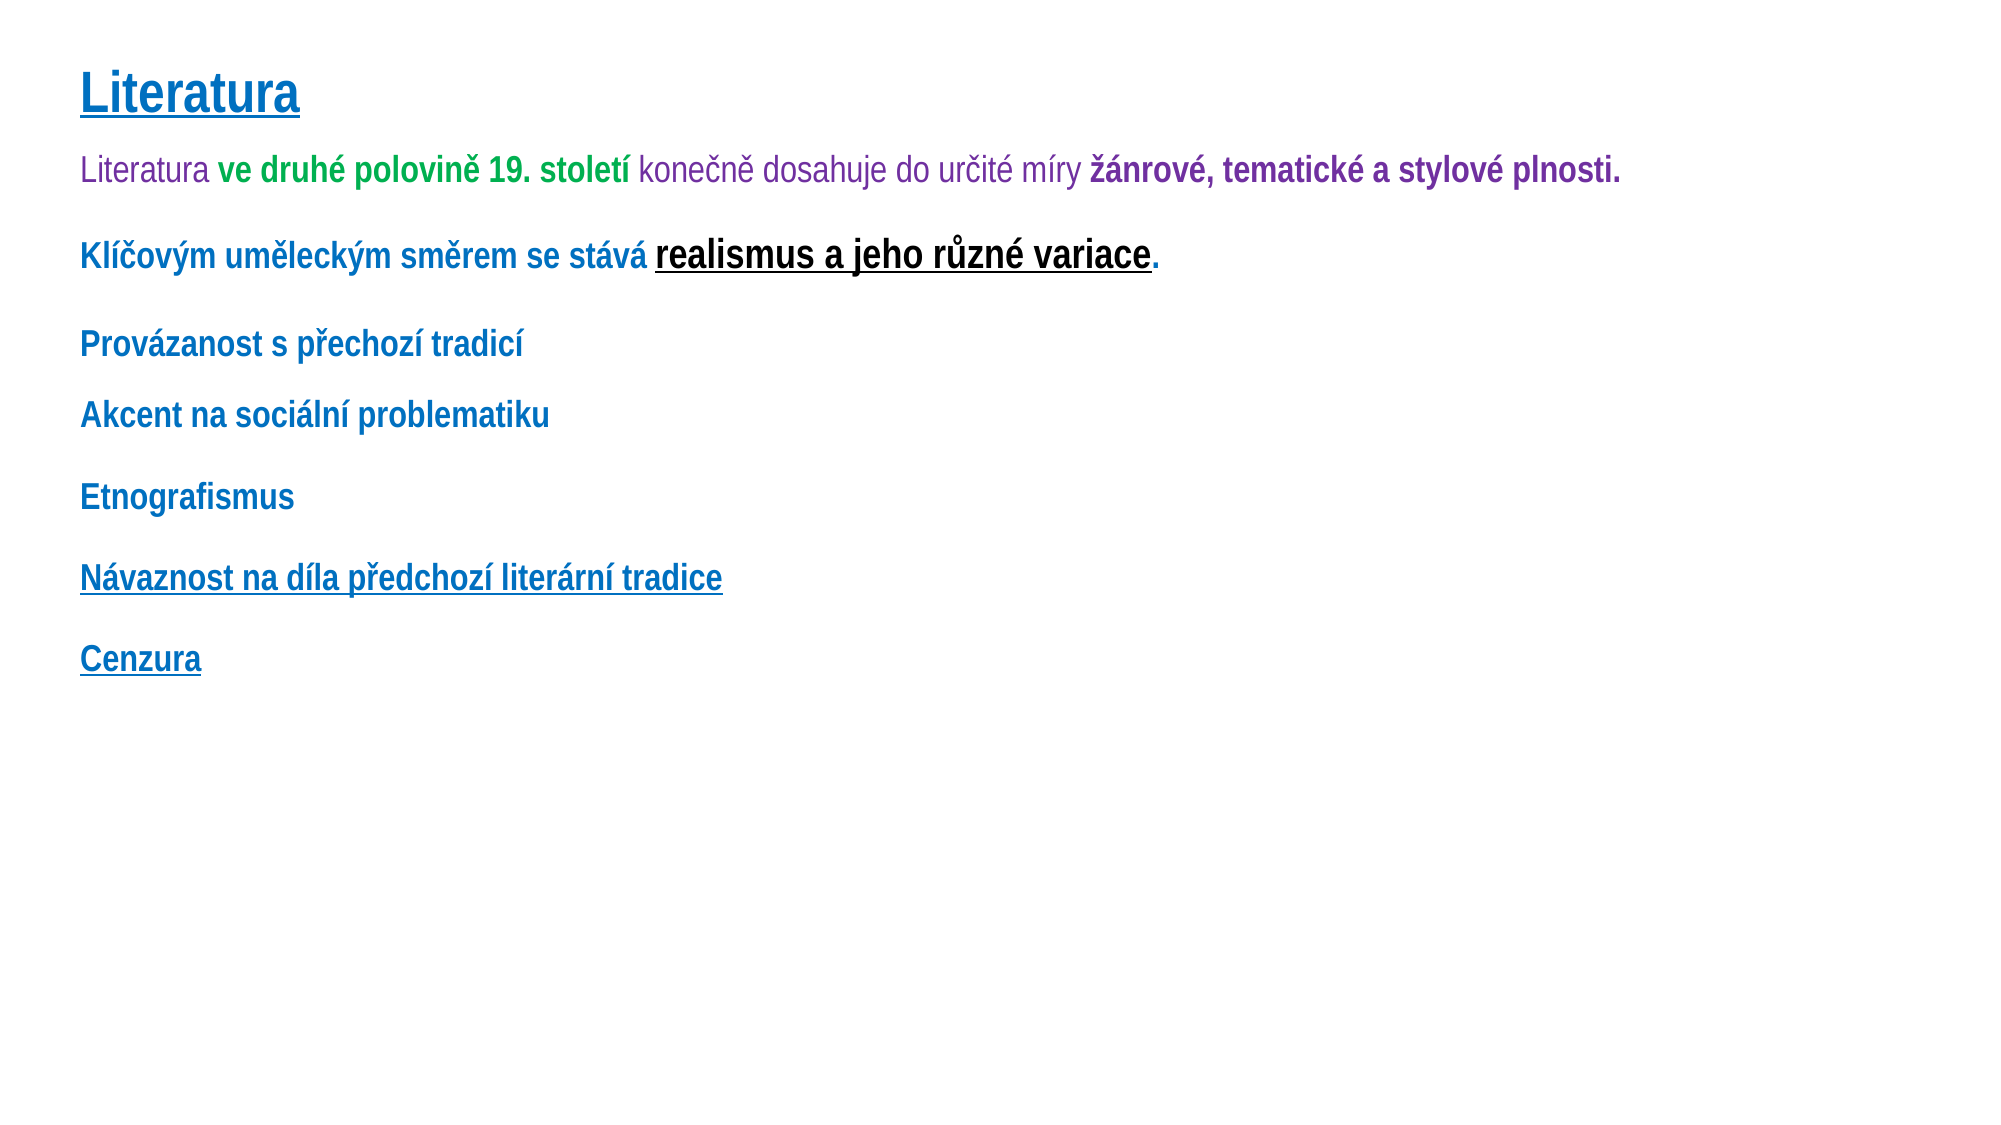

Literatura
Literatura ve druhé polovině 19. století konečně dosahuje do určité míry žánrové, tematické a stylové plnosti.
Klíčovým uměleckým směrem se stává realismus a jeho různé variace.
Provázanost s přechozí tradicí
Akcent na sociální problematiku
Etnografismus
Návaznost na díla předchozí literární tradice
Cenzura